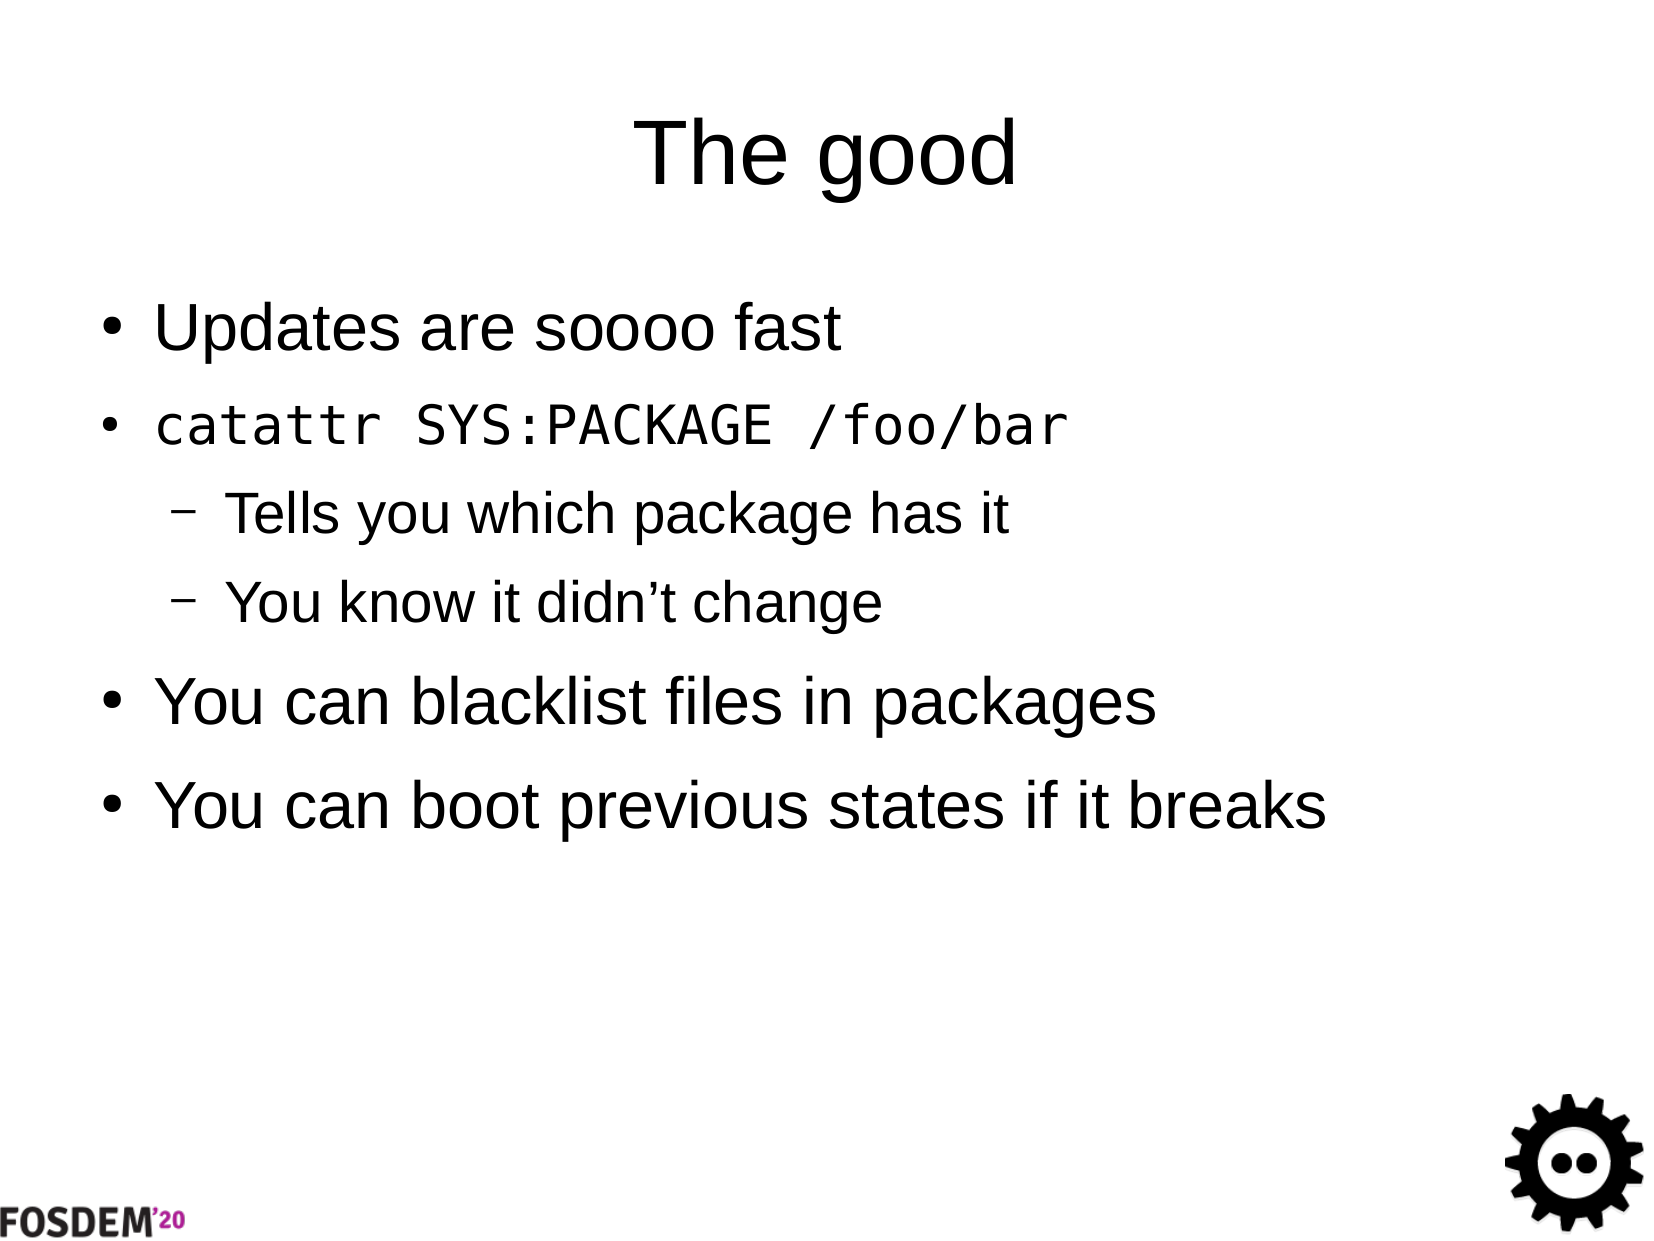

# The good
Updates are soooo fast
catattr SYS:PACKAGE /foo/bar
Tells you which package has it
You know it didn’t change
You can blacklist files in packages
You can boot previous states if it breaks